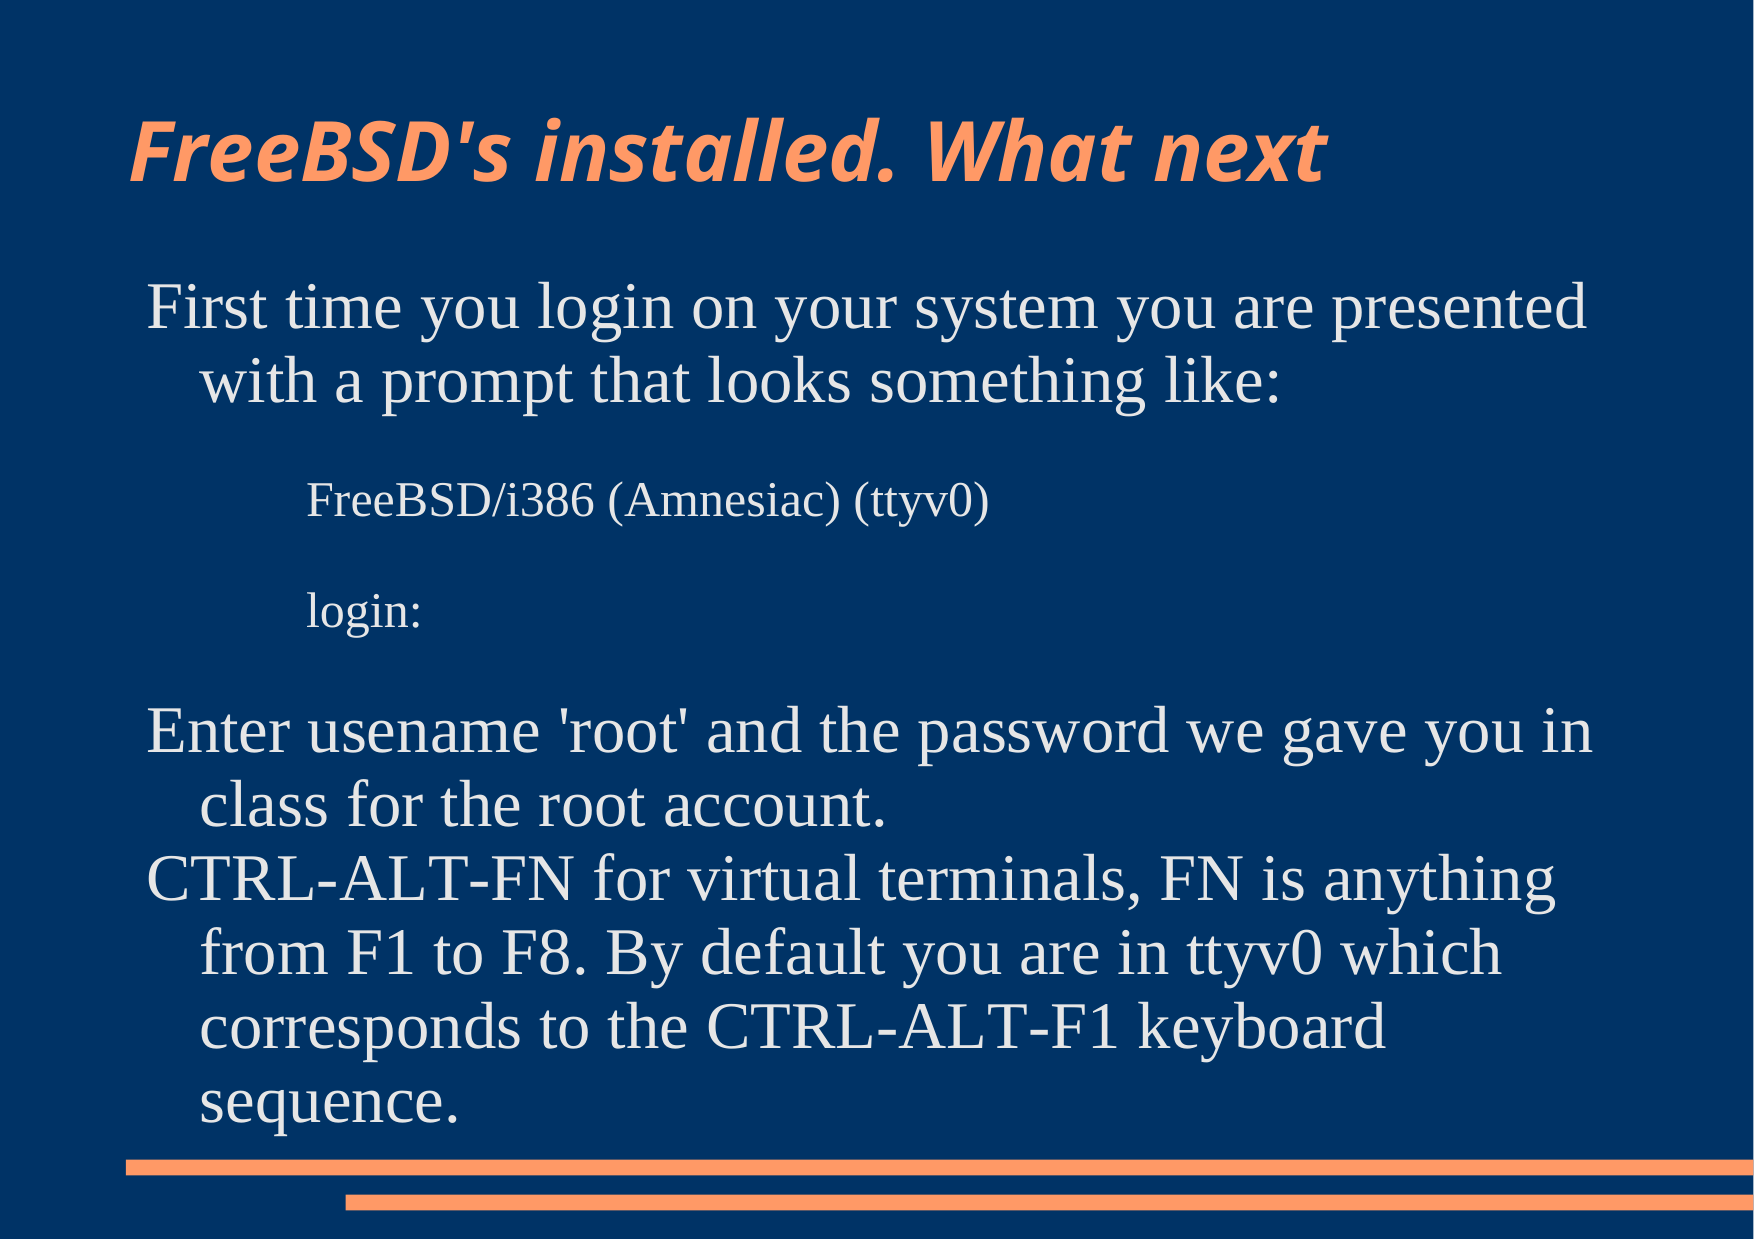

# FreeBSD's installed. What next
First time you login on your system you are presented with a prompt that looks something like:
FreeBSD/i386 (Amnesiac) (ttyv0)
login:
Enter usename 'root' and the password we gave you in class for the root account.
CTRL-ALT-FN for virtual terminals, FN is anything from F1 to F8. By default you are in ttyv0 which corresponds to the CTRL-ALT-F1 keyboard sequence.